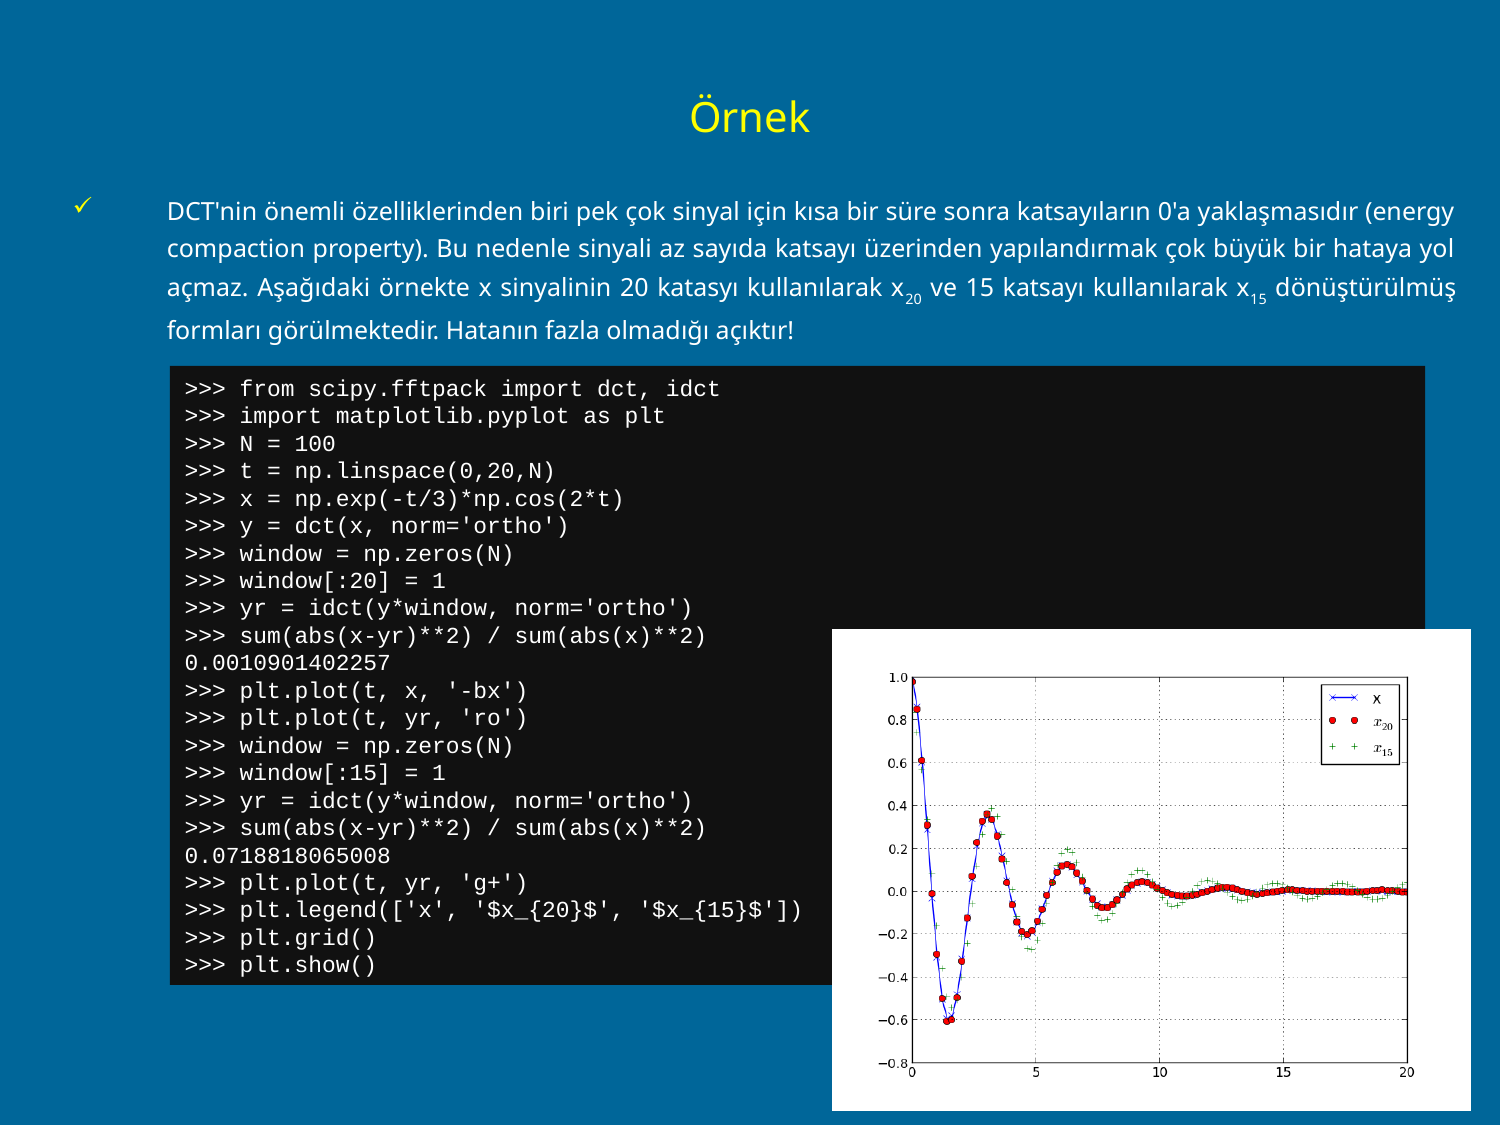

# Örnek
DCT'nin önemli özelliklerinden biri pek çok sinyal için kısa bir süre sonra katsayıların 0'a yaklaşmasıdır (energy compaction property). Bu nedenle sinyali az sayıda katsayı üzerinden yapılandırmak çok büyük bir hataya yol açmaz. Aşağıdaki örnekte x sinyalinin 20 katasyı kullanılarak x20 ve 15 katsayı kullanılarak x15 dönüştürülmüş formları görülmektedir. Hatanın fazla olmadığı açıktır!
>>> from scipy.fftpack import dct, idct
>>> import matplotlib.pyplot as plt
>>> N = 100
>>> t = np.linspace(0,20,N)
>>> x = np.exp(-t/3)*np.cos(2*t)
>>> y = dct(x, norm='ortho')
>>> window = np.zeros(N)
>>> window[:20] = 1
>>> yr = idct(y*window, norm='ortho')
>>> sum(abs(x-yr)**2) / sum(abs(x)**2)
0.0010901402257
>>> plt.plot(t, x, '-bx')
>>> plt.plot(t, yr, 'ro')
>>> window = np.zeros(N)
>>> window[:15] = 1
>>> yr = idct(y*window, norm='ortho')
>>> sum(abs(x-yr)**2) / sum(abs(x)**2)
0.0718818065008
>>> plt.plot(t, yr, 'g+')
>>> plt.legend(['x', '$x_{20}$', '$x_{15}$'])
>>> plt.grid()
>>> plt.show()